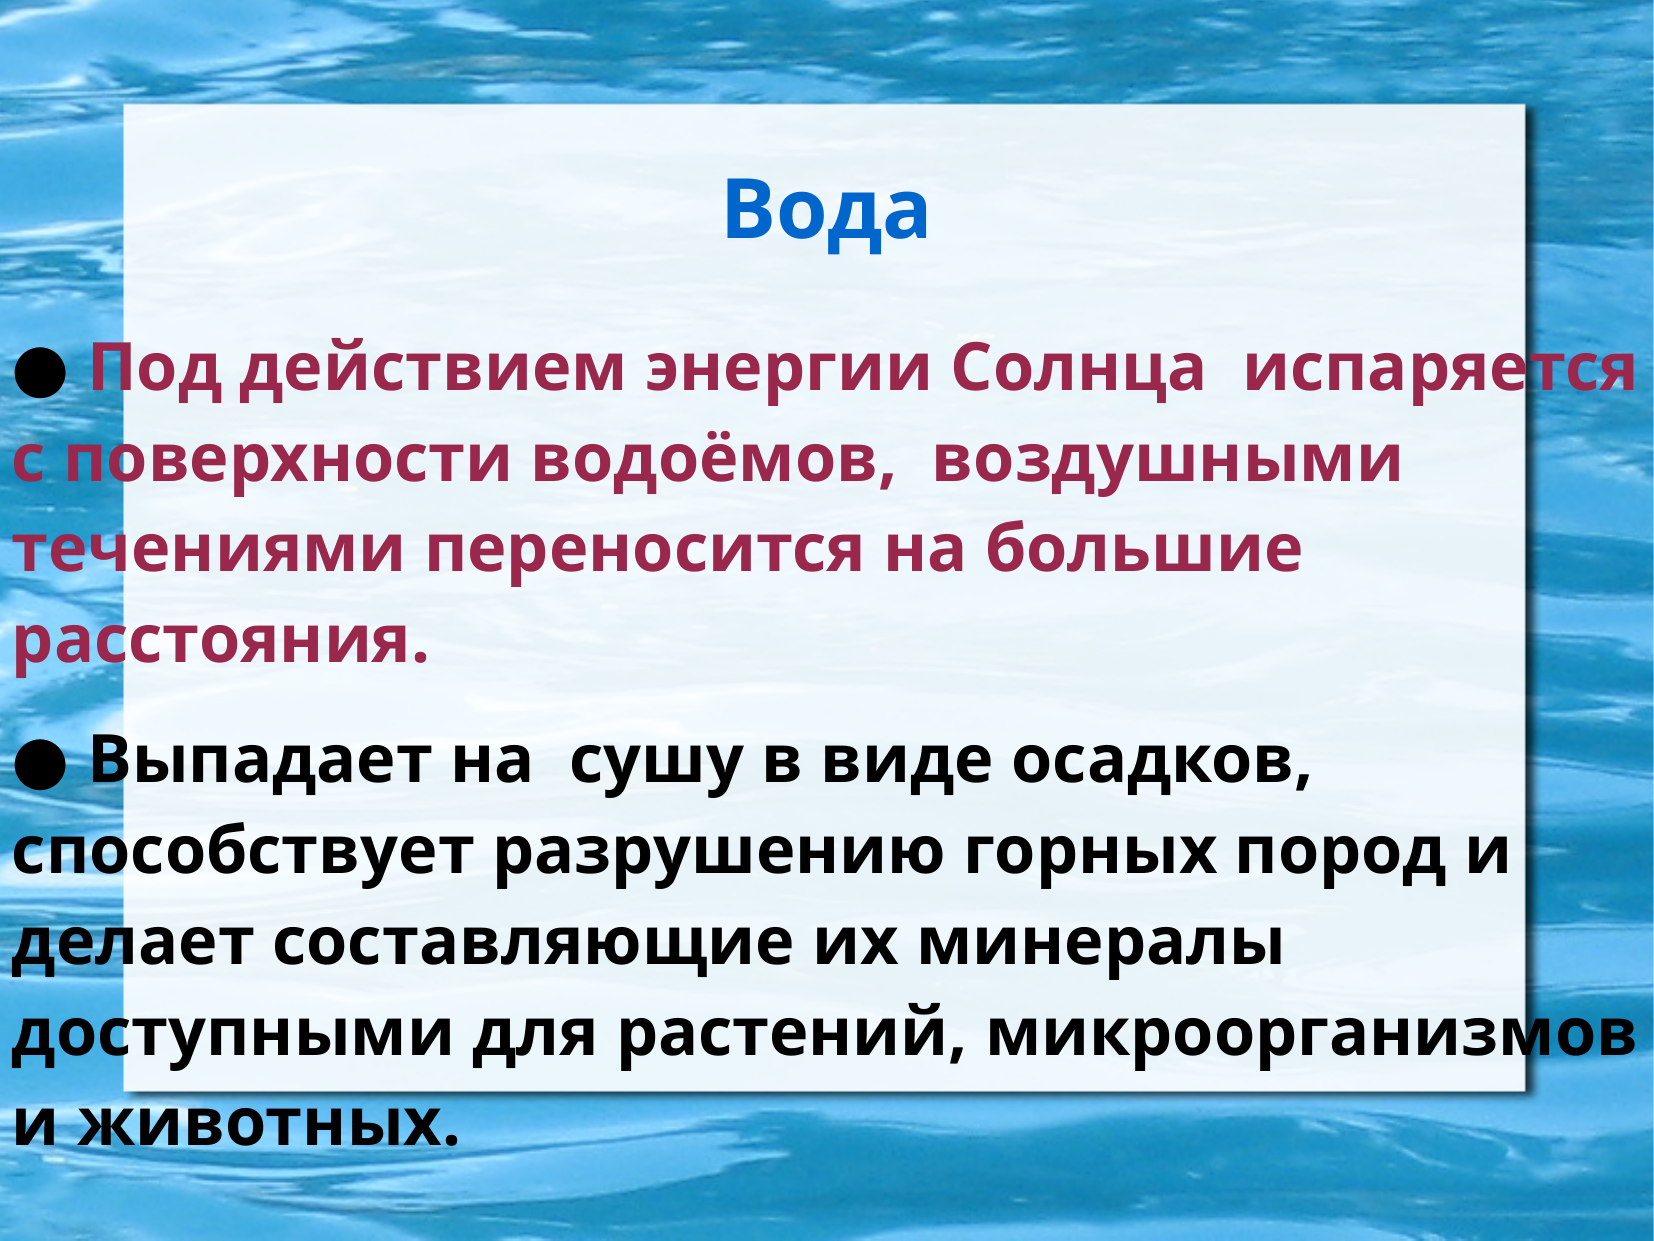

# Вода
● Под действием энергии Солнца испаряется с поверхности водоёмов, воздушными течениями переносится на большие расстояния.
● Выпадает на сушу в виде осадков, способствует разрушению горных пород и делает составляющие их минералы доступными для растений, микроорганизмов и животных.